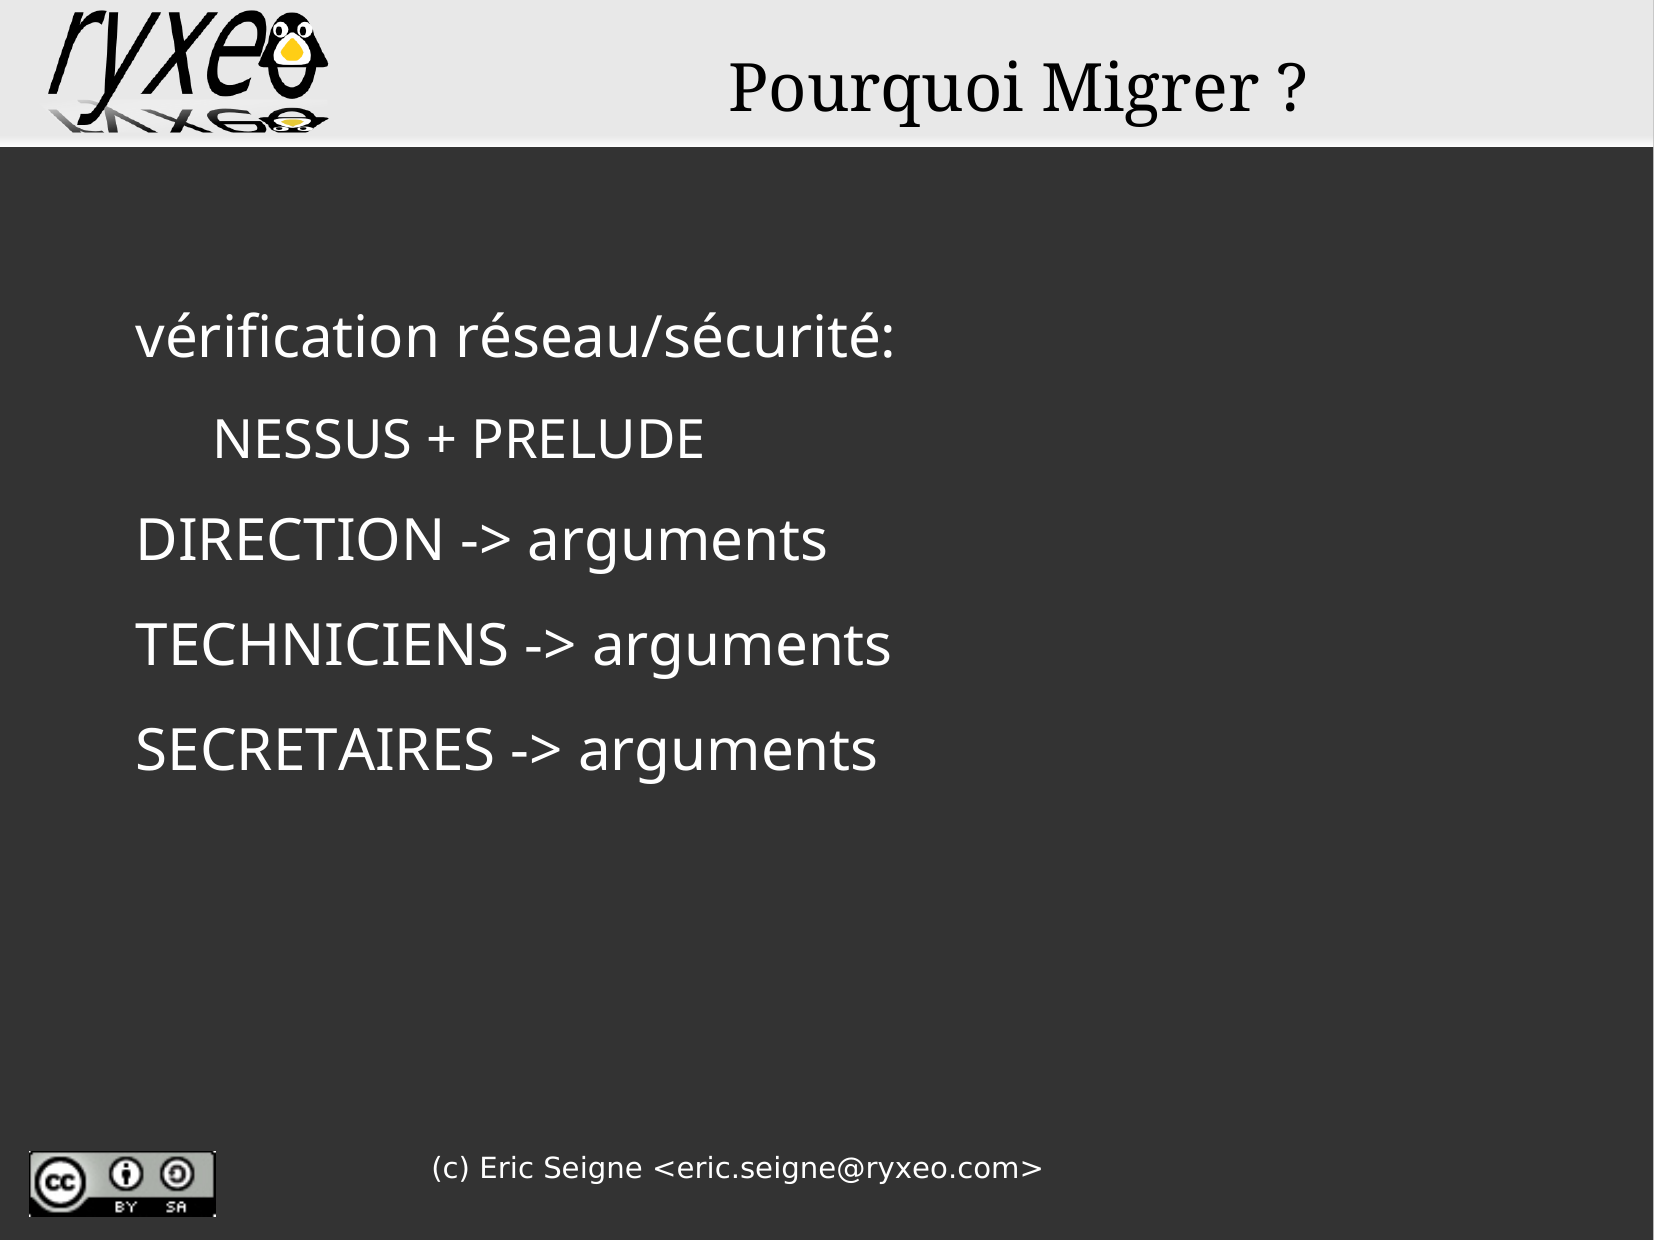

# Pourquoi Migrer ?
vérification réseau/sécurité:
NESSUS + PRELUDE
DIRECTION -> arguments
TECHNICIENS -> arguments
SECRETAIRES -> arguments